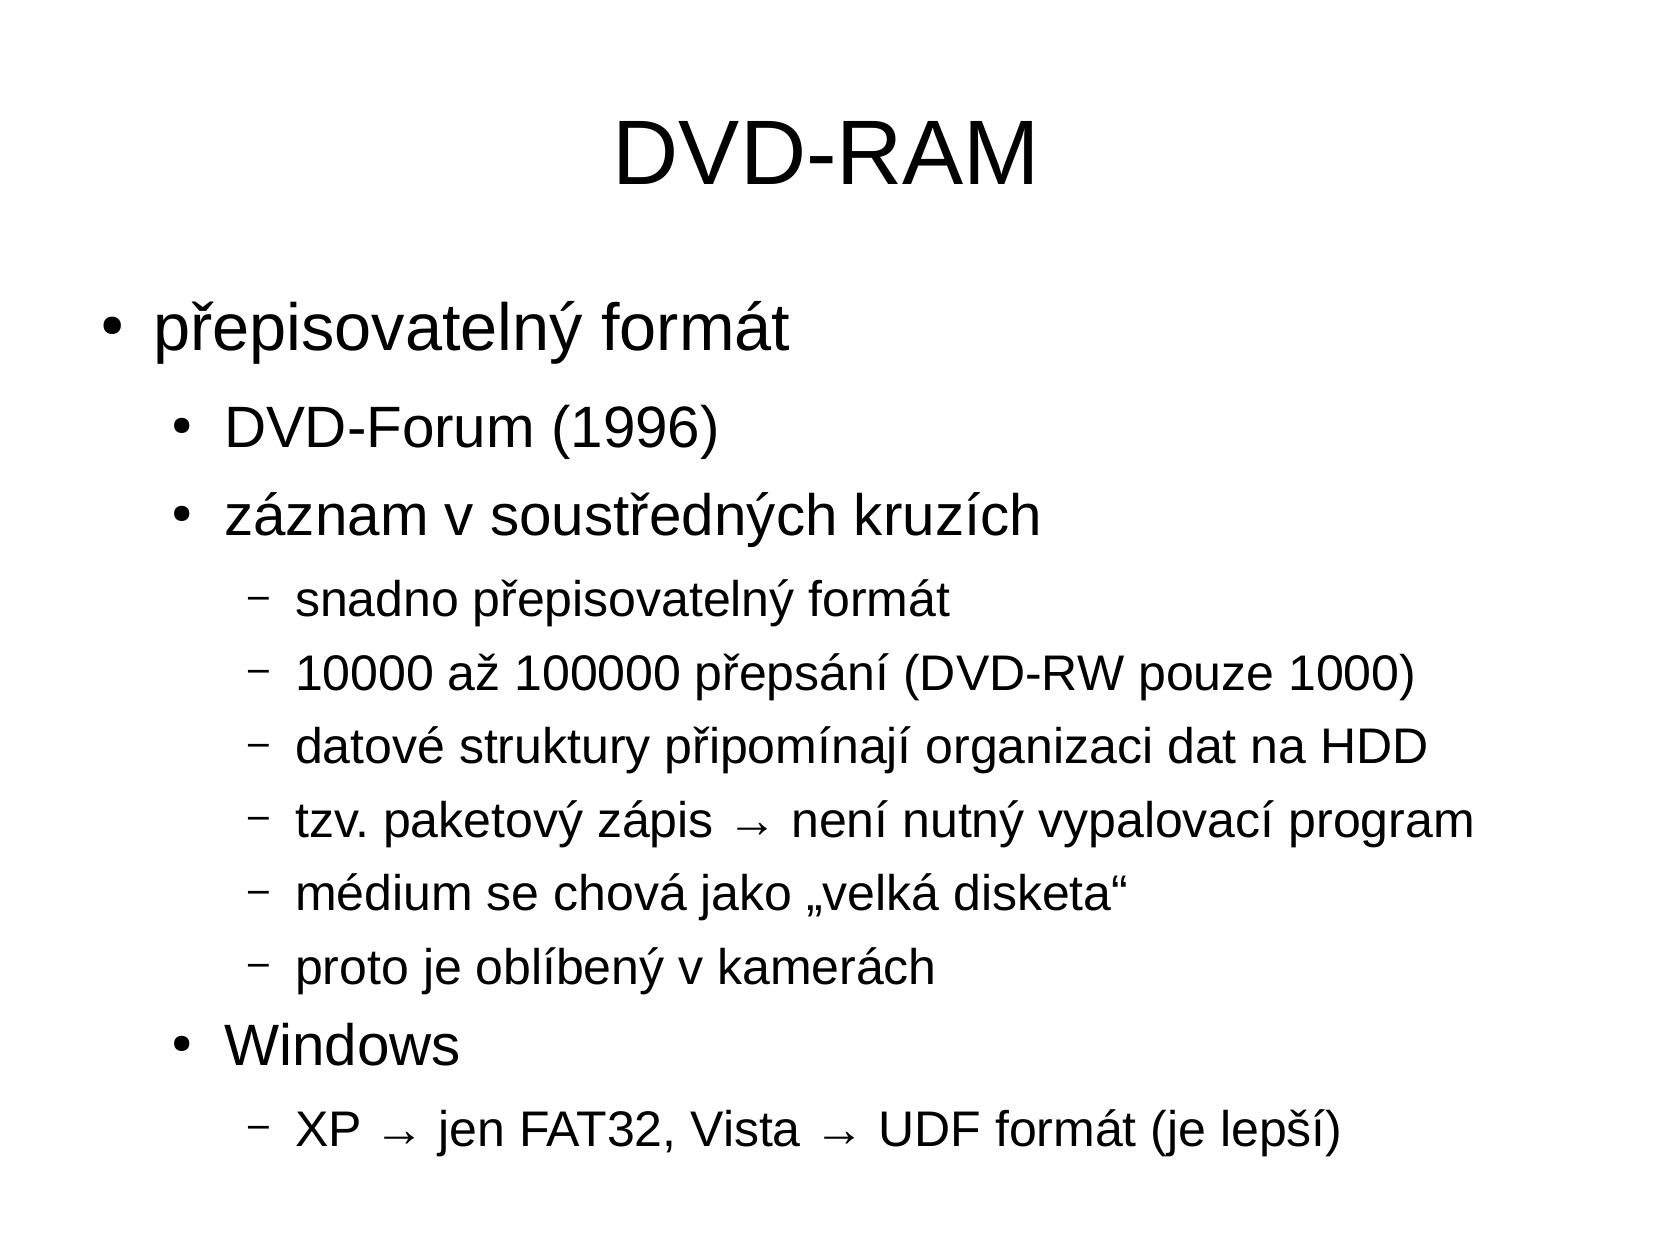

# DVD-RAM
přepisovatelný formát
DVD-Forum (1996)
záznam v soustředných kruzích
snadno přepisovatelný formát
10000 až 100000 přepsání (DVD-RW pouze 1000)
datové struktury připomínají organizaci dat na HDD
tzv. paketový zápis → není nutný vypalovací program
médium se chová jako „velká disketa“
proto je oblíbený v kamerách
Windows
XP → jen FAT32, Vista → UDF formát (je lepší)